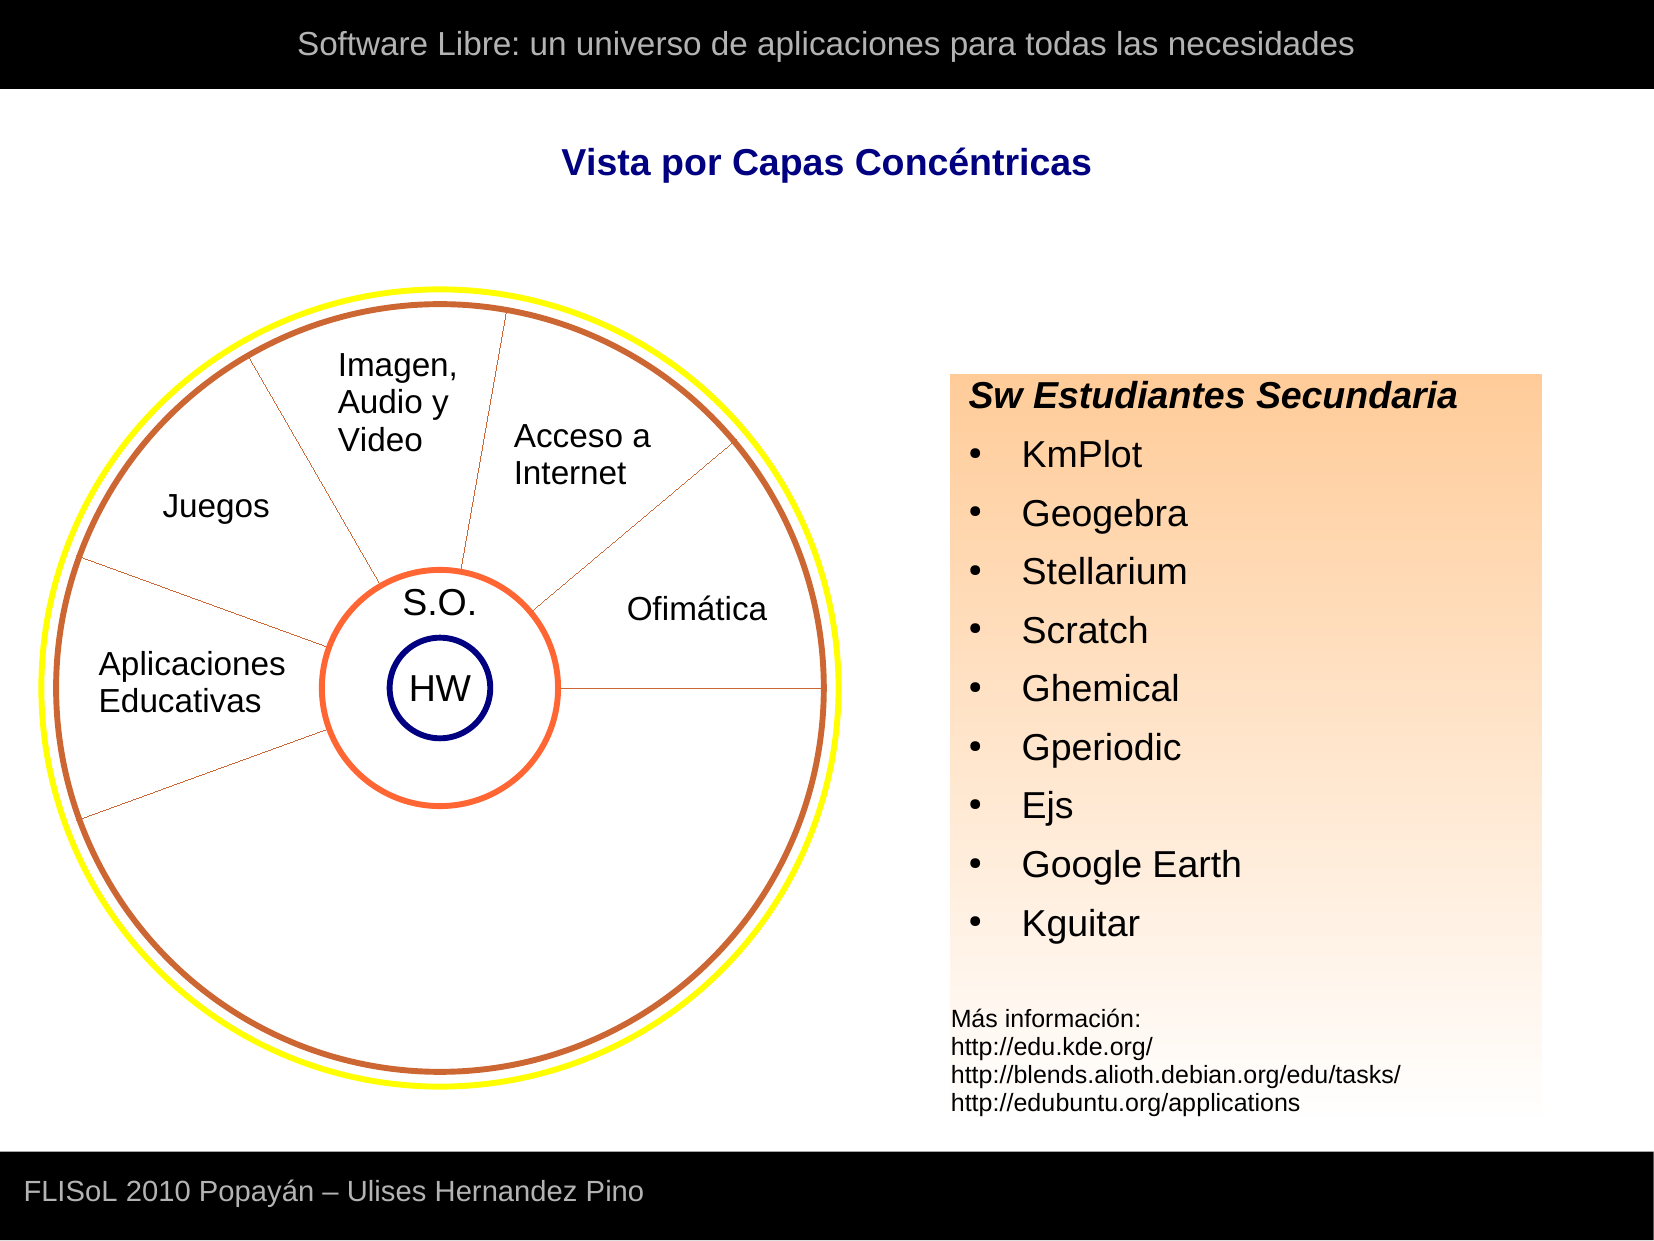

# Vista por Capas Concéntricas
Imagen,
Audio y
Video
Sw Estudiantes Secundaria
KmPlot
Geogebra
Stellarium
Scratch
Ghemical
Gperiodic
Ejs
Google Earth
Kguitar
Más información:
http://edu.kde.org/
http://blends.alioth.debian.org/edu/tasks/
http://edubuntu.org/applications
Acceso a
Internet
Juegos
S.O.
Ofimática
HW
Aplicaciones
Educativas